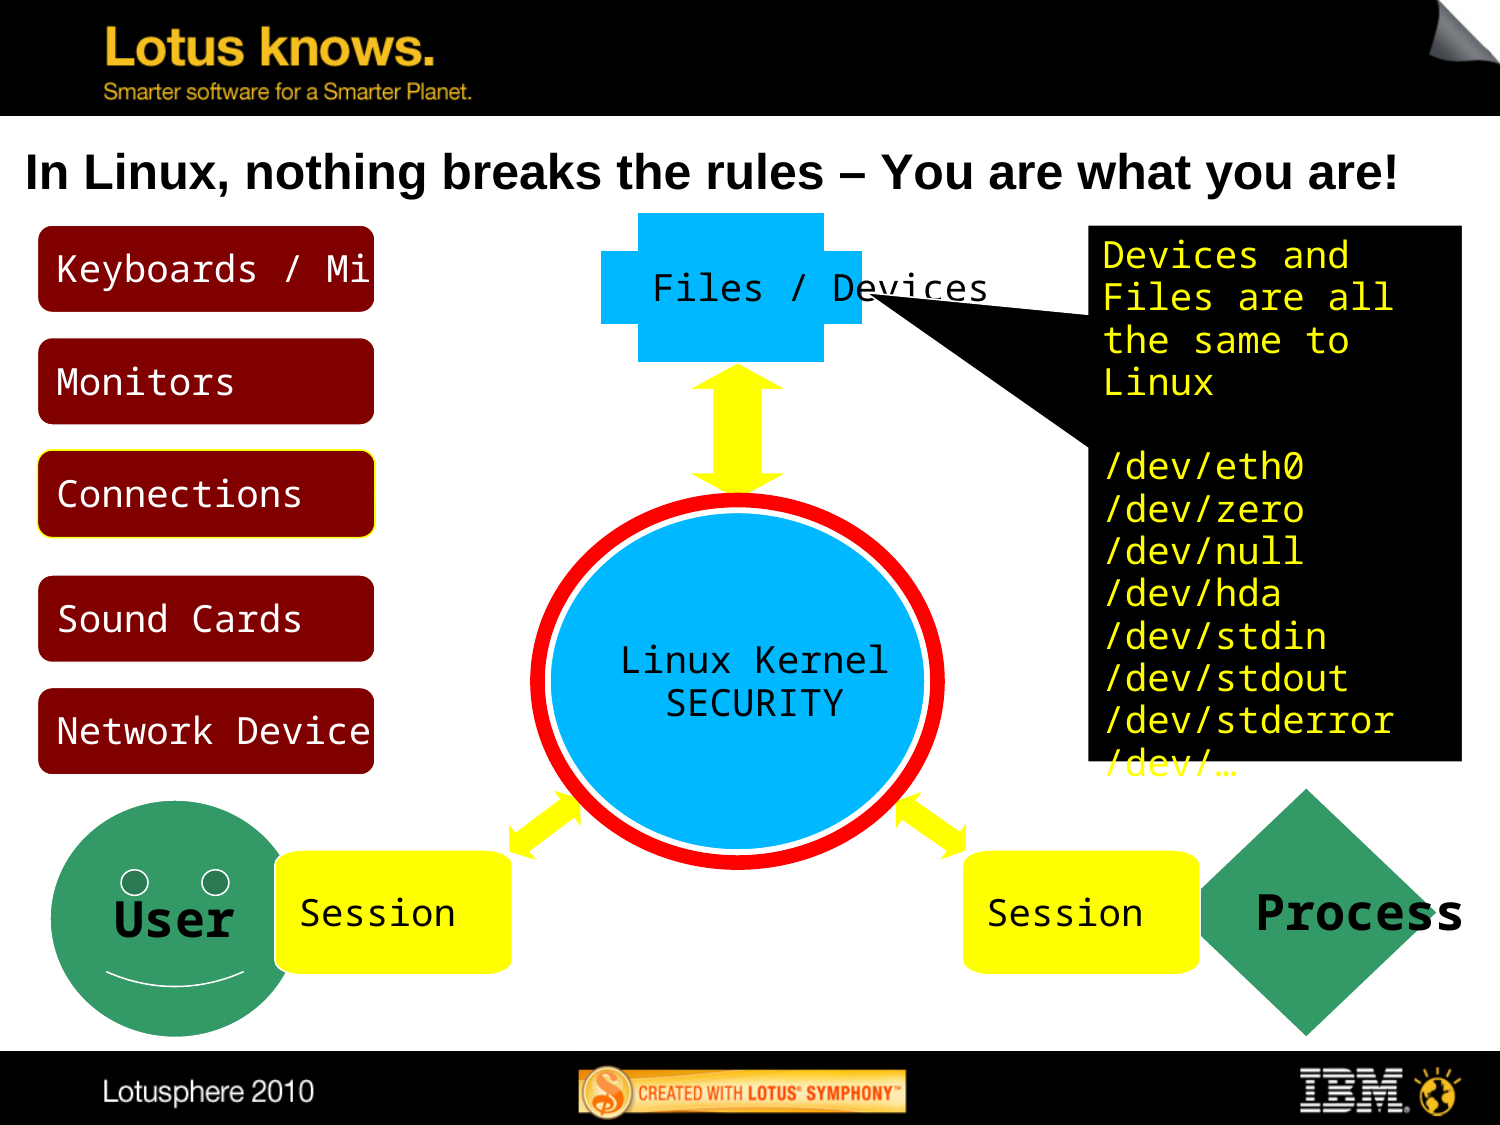

# In Linux, nothing breaks the rules – You are what you are!
Files / Devices
Keyboards / Mice
Devices and Files are all the same to Linux
/dev/eth0
/dev/zero
/dev/null
/dev/hda
/dev/stdin
/dev/stdout
/dev/stderror
/dev/…
Monitors
Connections
Linux Kernel
SECURITY
Sound Cards
Network Devices
Process
User
Session
Session